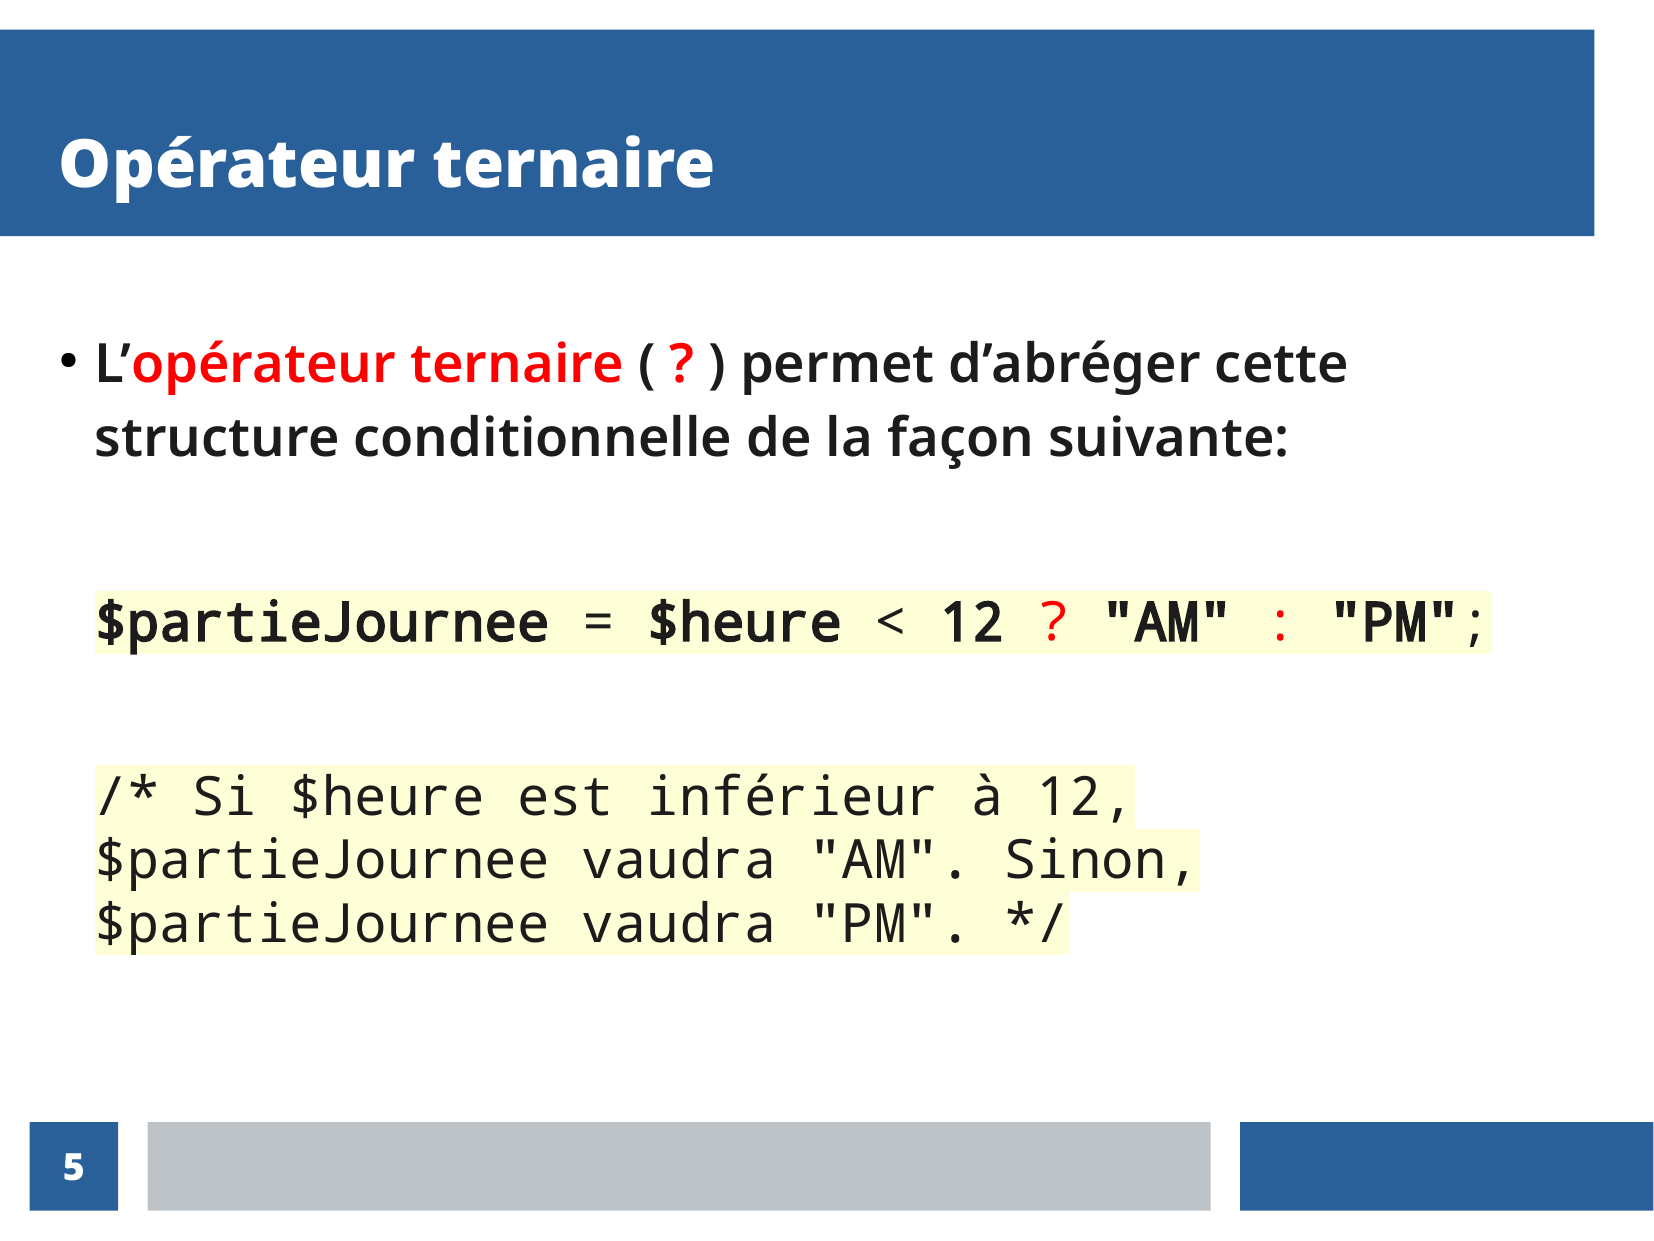

# Opérateur ternaire
L’opérateur ternaire ( ? ) permet d’abréger cette structure conditionnelle de la façon suivante:
$partieJournee = $heure < 12 ? "AM" : "PM";
/* Si $heure est inférieur à 12, $partieJournee vaudra "AM". Sinon, $partieJournee vaudra "PM". */
5